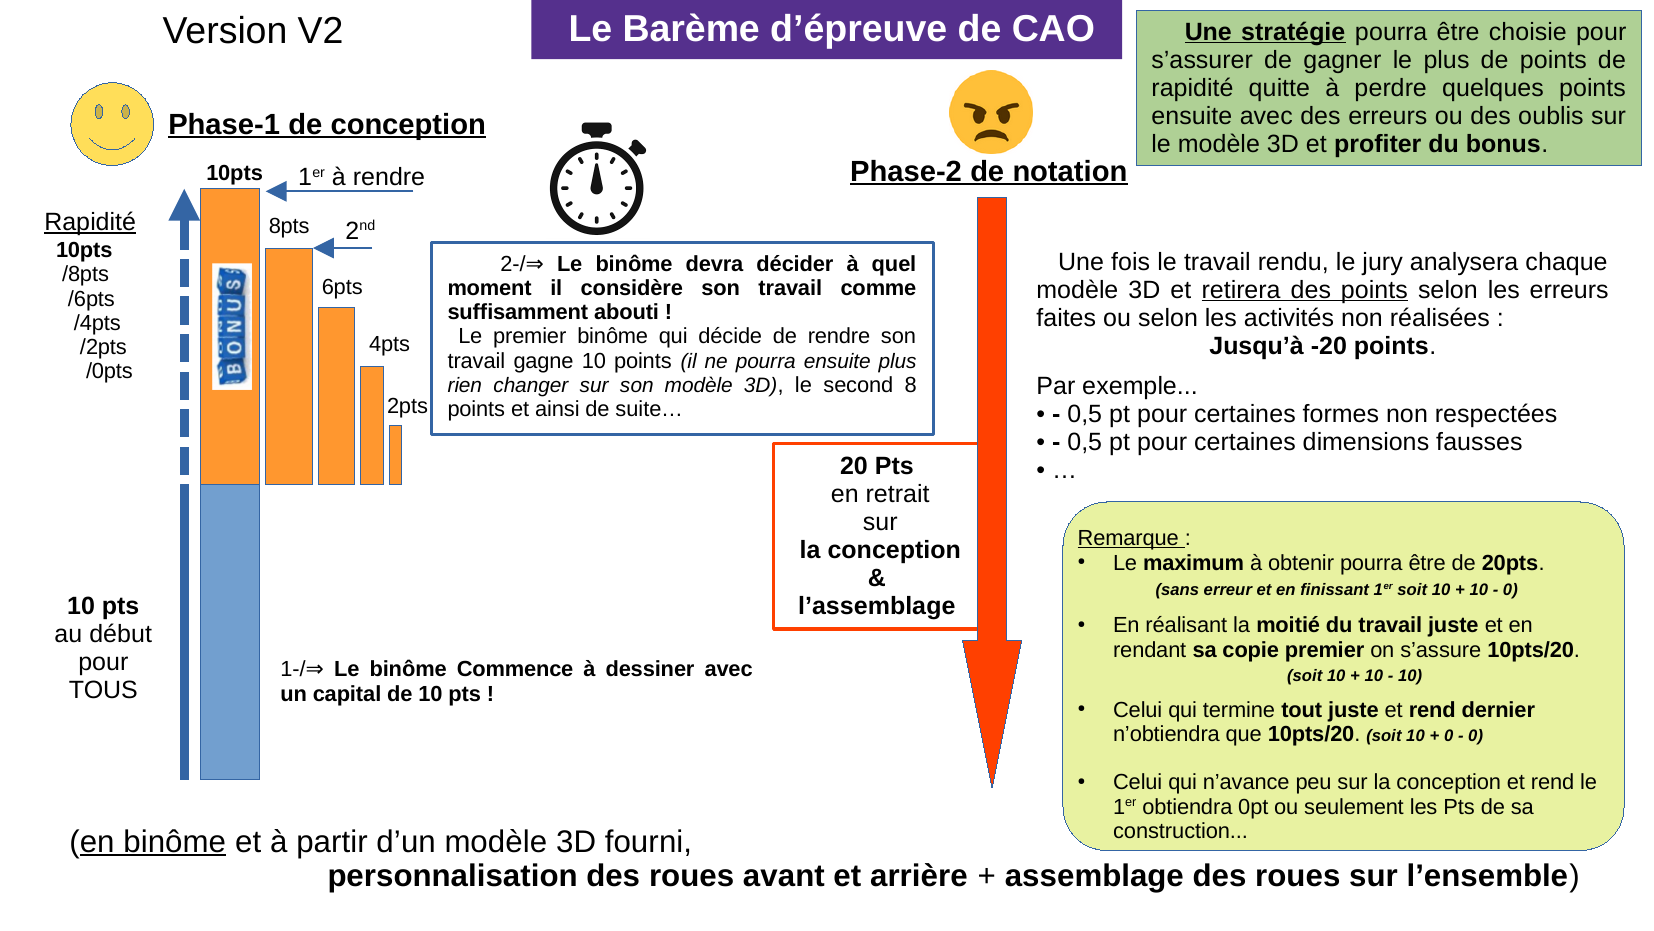

Le Barème d’épreuve de CAO
 Une stratégie pourra être choisie pour s’assurer de gagner le plus de points de rapidité quitte à perdre quelques points ensuite avec des erreurs ou des oublis sur le modèle 3D et profiter du bonus.
Version V2
Phase-1 de conception
 2-/⇒ Le binôme devra décider à quel moment il considère son travail comme suffisamment abouti !
 Le premier binôme qui décide de rendre son travail gagne 10 points (il ne pourra ensuite plus rien changer sur son modèle 3D), le second 8 points et ainsi de suite…
Phase-2 de notation
10pts
1er à rendre
Rapidité
10pts
 /8pts
 /6pts
 /4pts
 /2pts
 /0pts
8pts
2nd
6pts
4pts
2pts
10 pts
au début
pour TOUS
 Une fois le travail rendu, le jury analysera chaque modèle 3D et retirera des points selon les erreurs faites ou selon les activités non réalisées :
Jusqu’à -20 points.
Par exemple...
• - 0,5 pt pour certaines formes non respectées
• - 0,5 pt pour certaines dimensions fausses
• …
20 Pts
 en retrait
 sur
 la conception
& l’assemblage
Remarque :
Le maximum à obtenir pourra être de 20pts.
 (sans erreur et en finissant 1er soit 10 + 10 - 0)
En réalisant la moitié du travail juste et en rendant sa copie premier on s’assure 10pts/20.
 (soit 10 + 10 - 10)
Celui qui termine tout juste et rend dernier n’obtiendra que 10pts/20. (soit 10 + 0 - 0)
Celui qui n’avance peu sur la conception et rend le 1er obtiendra 0pt ou seulement les Pts de sa construction...
1-/⇒ Le binôme Commence à dessiner avec un capital de 10 pts !
(en binôme et à partir d’un modèle 3D fourni,
personnalisation des roues avant et arrière + assemblage des roues sur l’ensemble)